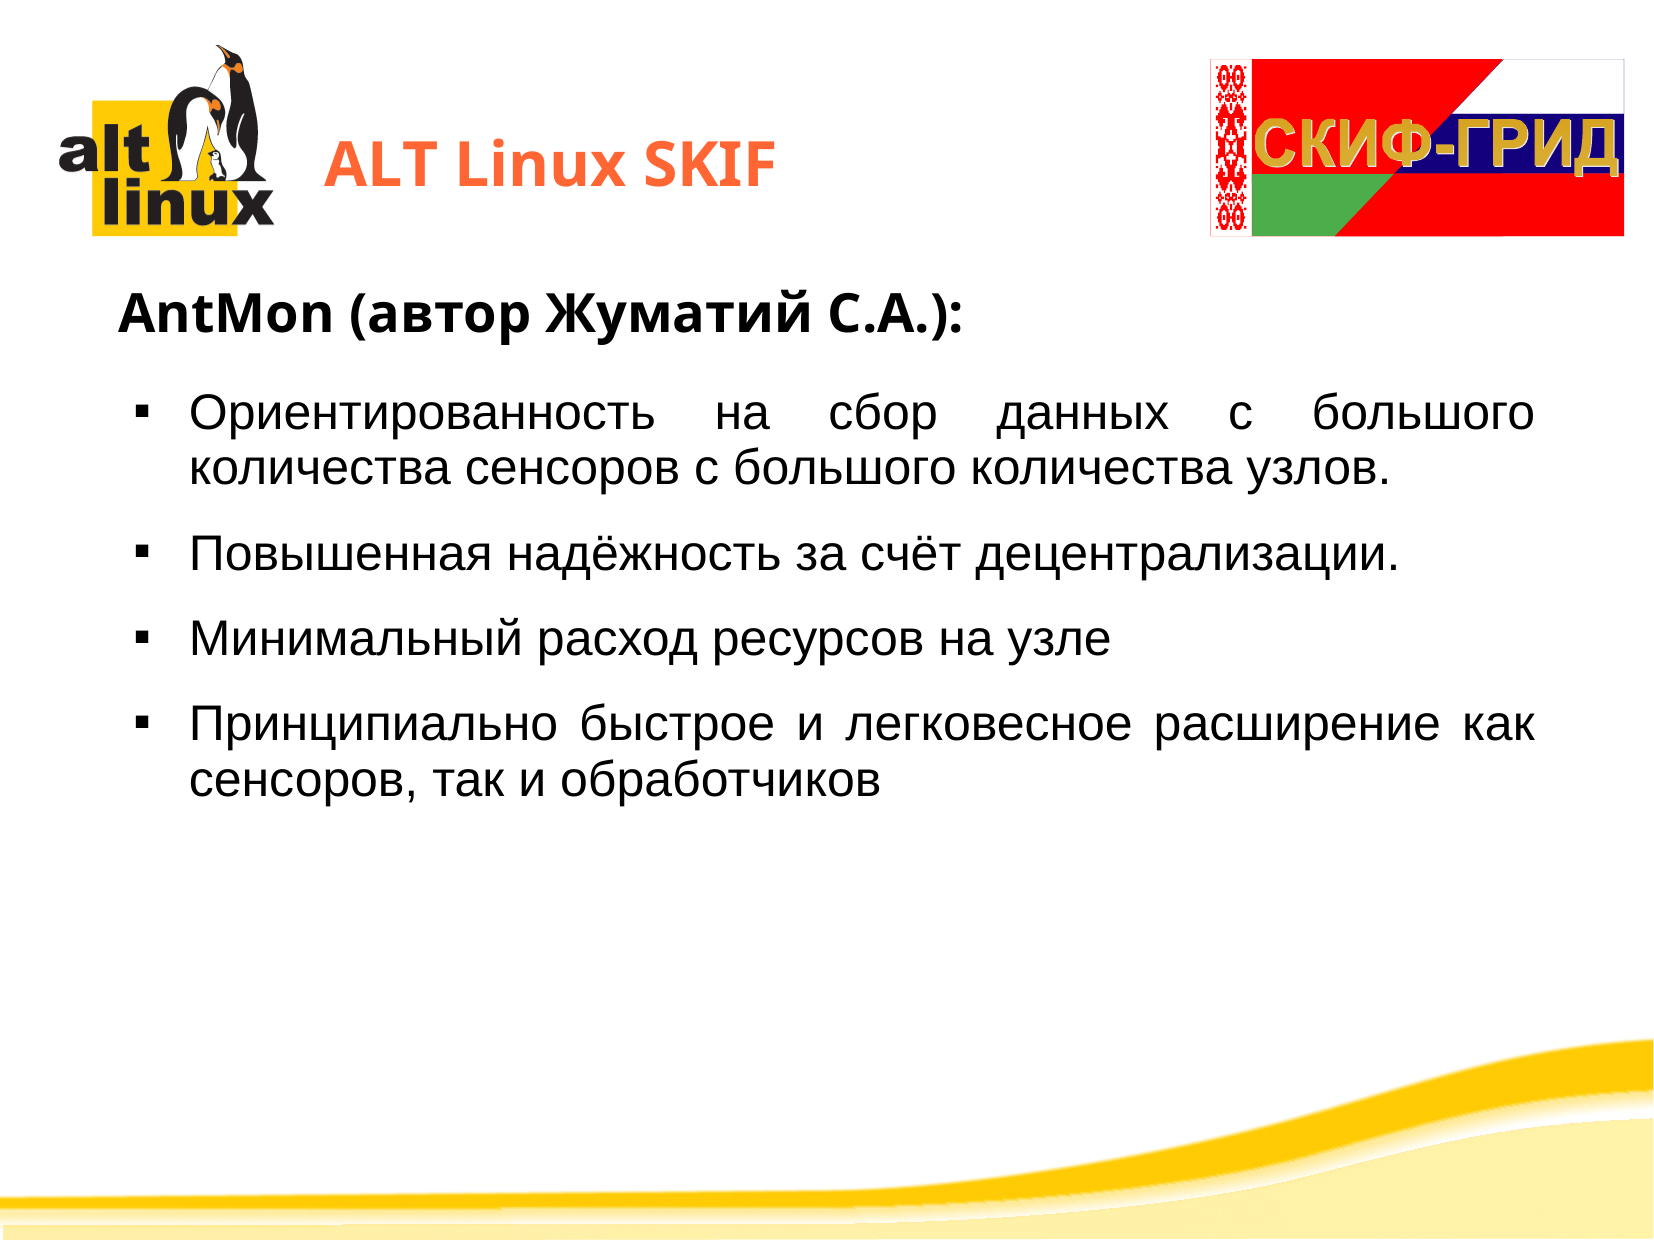

#
ALT Linux SKIF
AntMon (автор Жуматий С.А.):
Ориентированность на сбор данных с большого количества сенсоров с большого количества узлов.
Повышенная надёжность за счёт децентрализации.
Минимальный расход ресурсов на узле
Принципиально быстрое и легковесное расширение как сенсоров, так и обработчиков